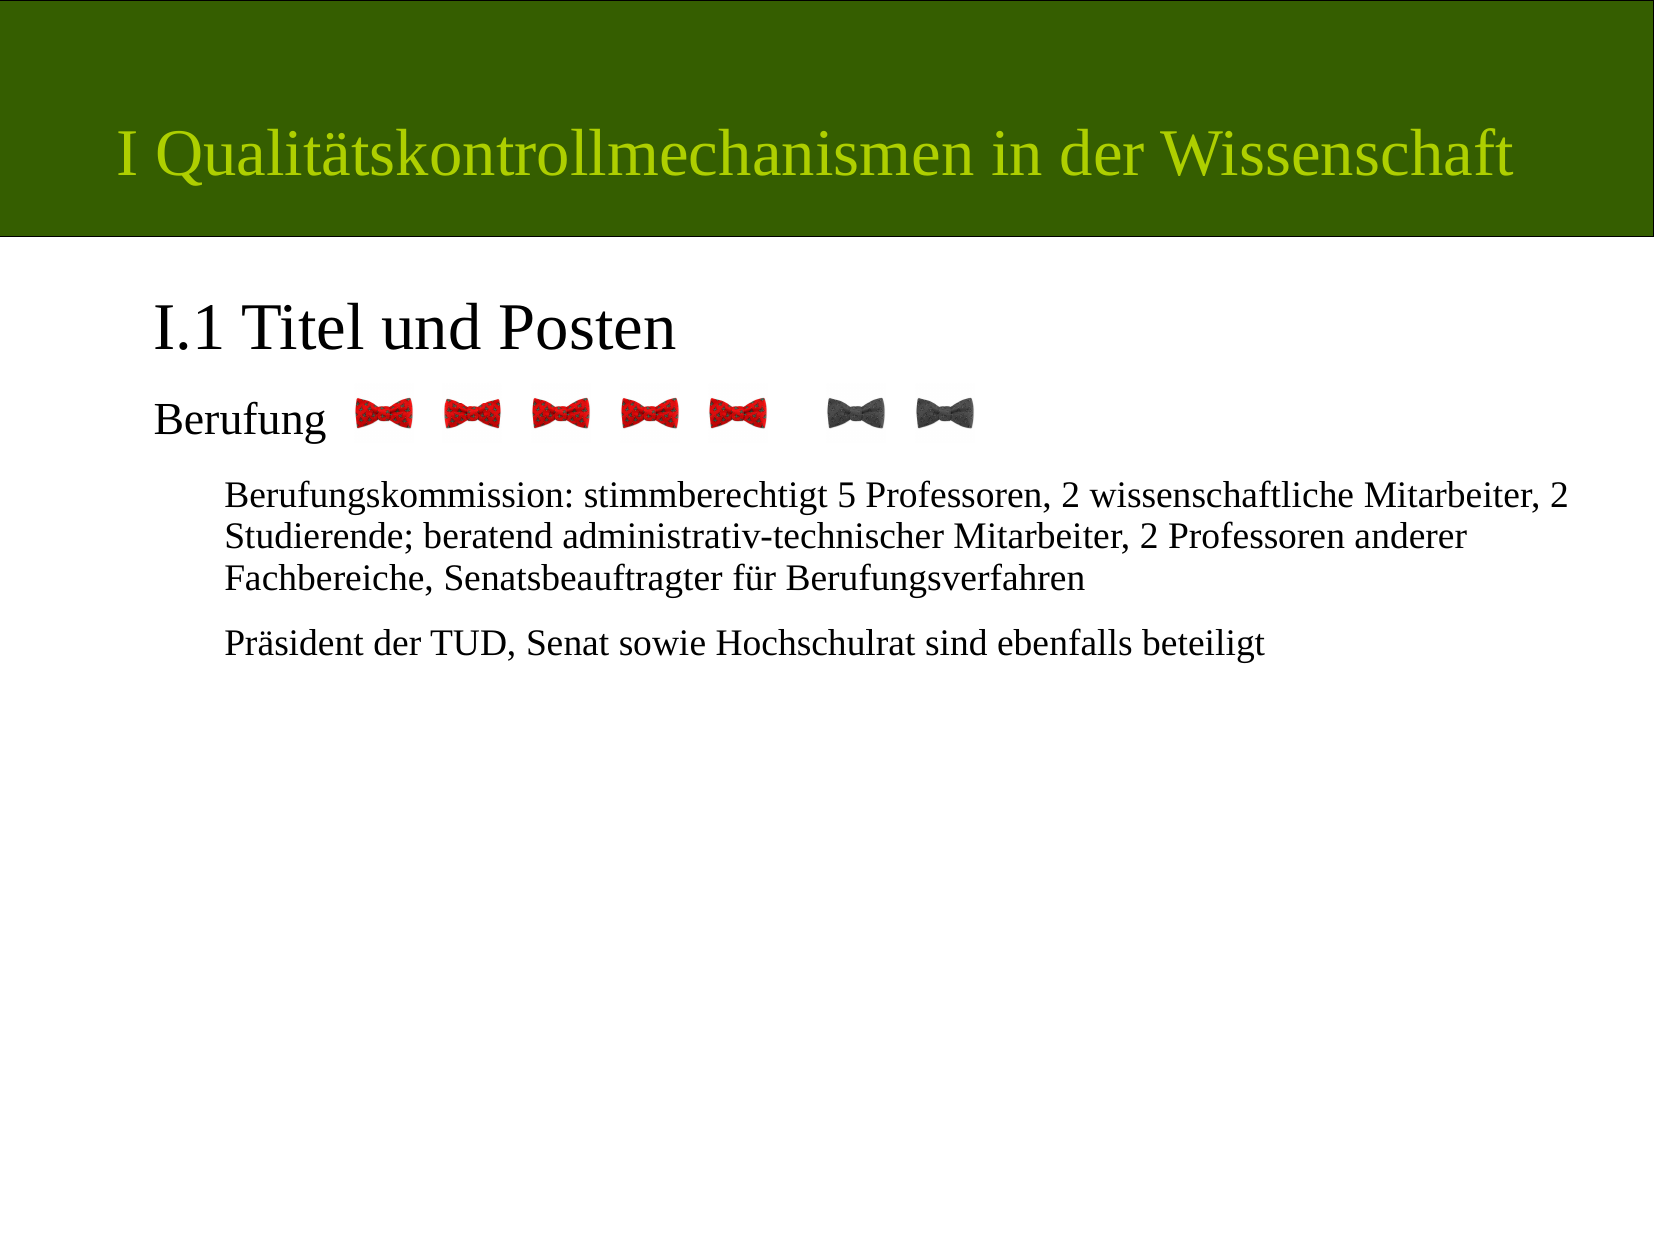

# I Qualitätskontrollmechanismen in der Wissenschaft
I.1 Titel und Posten
Berufung
Berufungskommission: stimmberechtigt 5 Professoren, 2 wissenschaftliche Mitarbeiter, 2 Studierende; beratend administrativ-technischer Mitarbeiter, 2 Professoren anderer Fachbereiche, Senatsbeauftragter für Berufungsverfahren
Präsident der TUD, Senat sowie Hochschulrat sind ebenfalls beteiligt